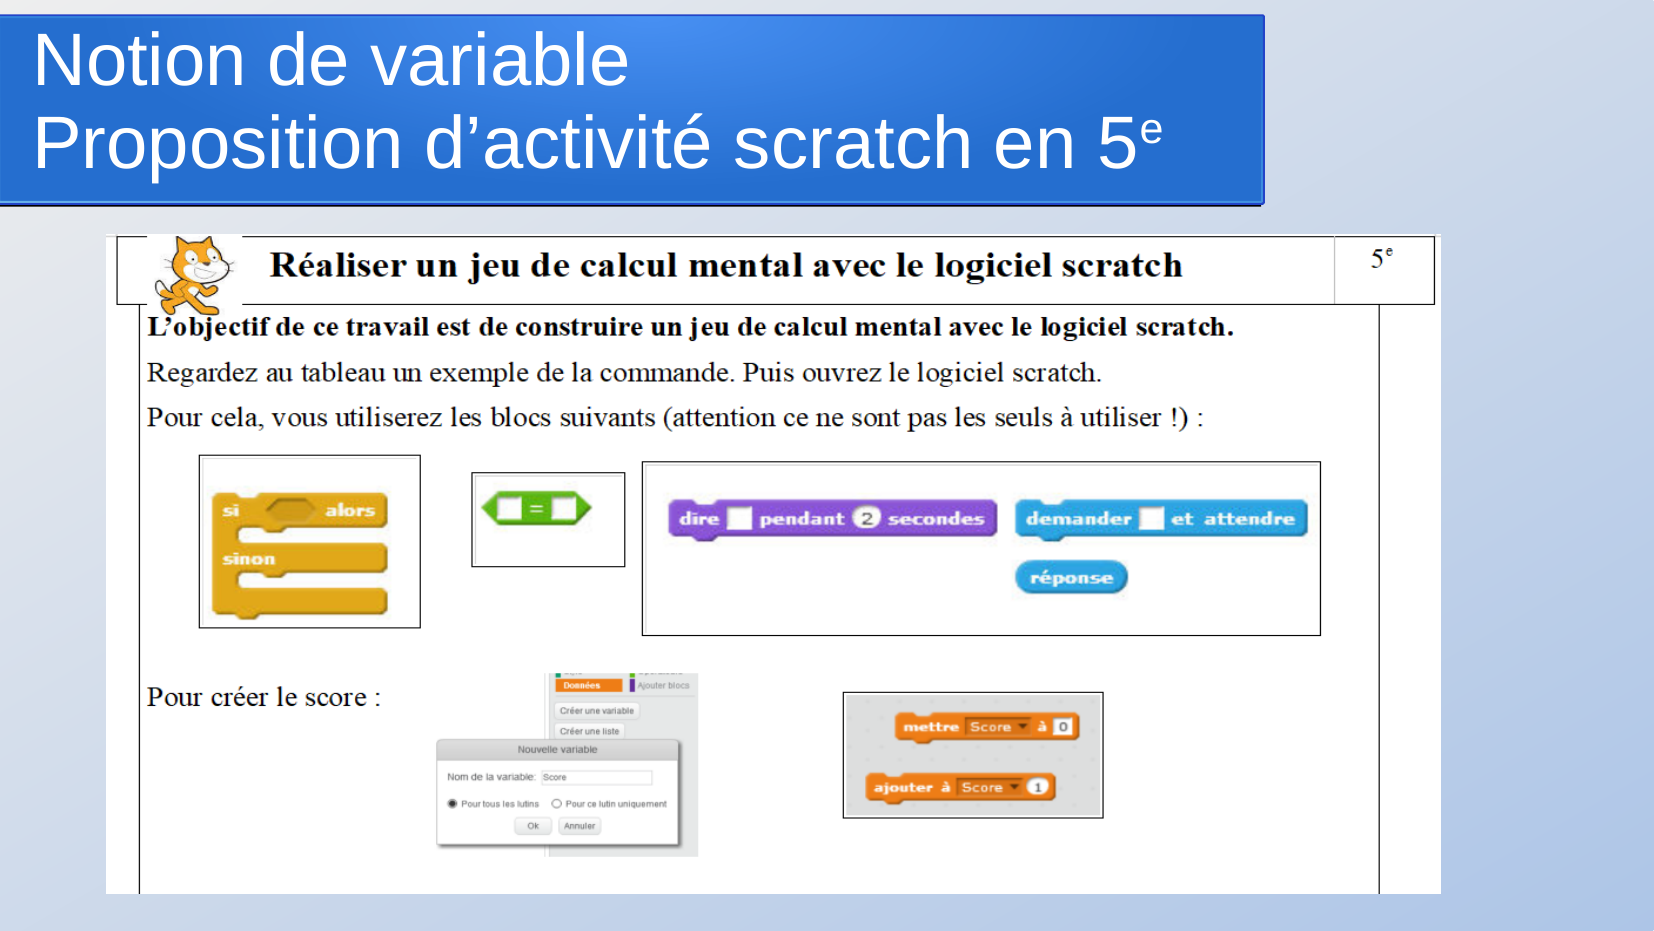

# Notion de variable Proposition d’activité scratch en 5e